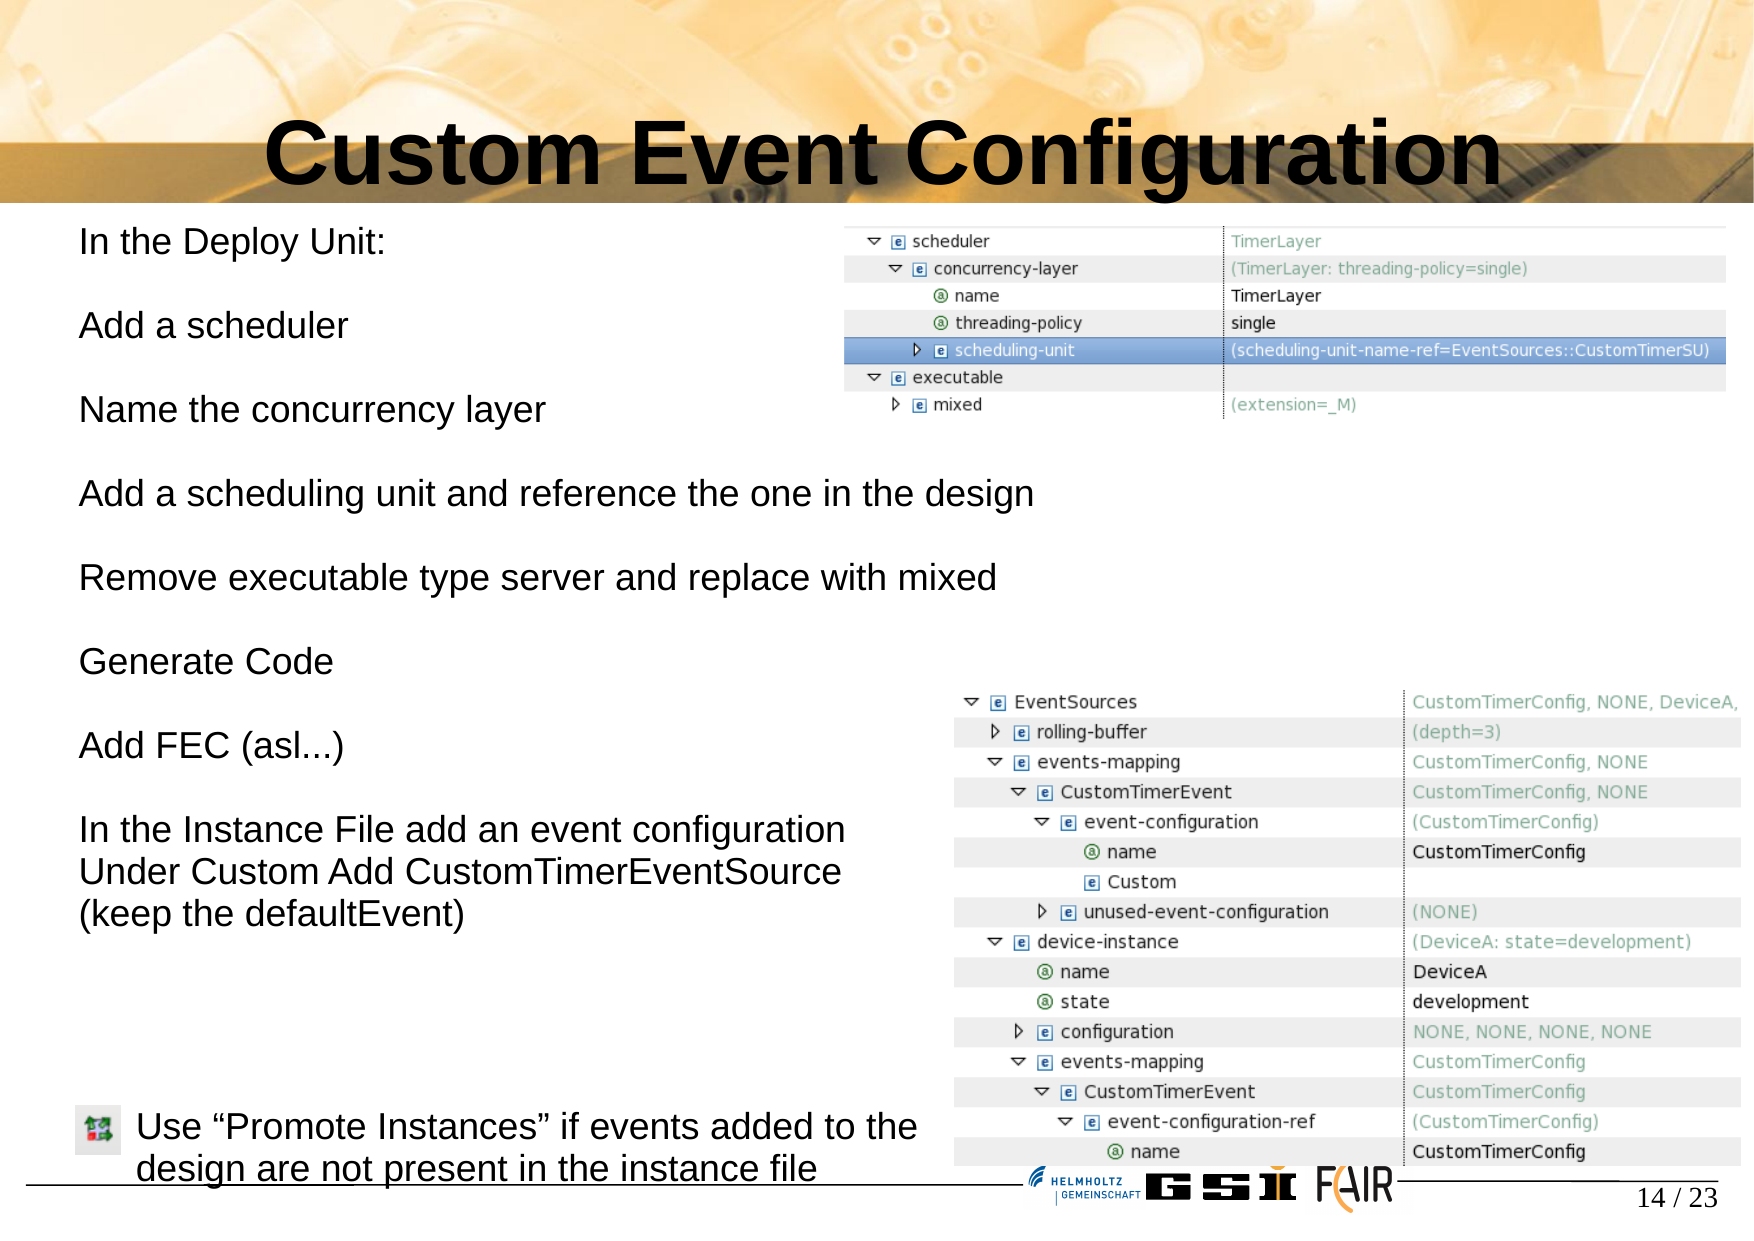

# Custom Event Configuration
In the Deploy Unit:
Add a scheduler
Name the concurrency layer
Add a scheduling unit and reference the one in the design
Remove executable type server and replace with mixed
Generate Code
Add FEC (asl...)
In the Instance File add an event configuration
Under Custom Add CustomTimerEventSource
(keep the defaultEvent)
Use “Promote Instances” if events added to the
design are not present in the instance file
14